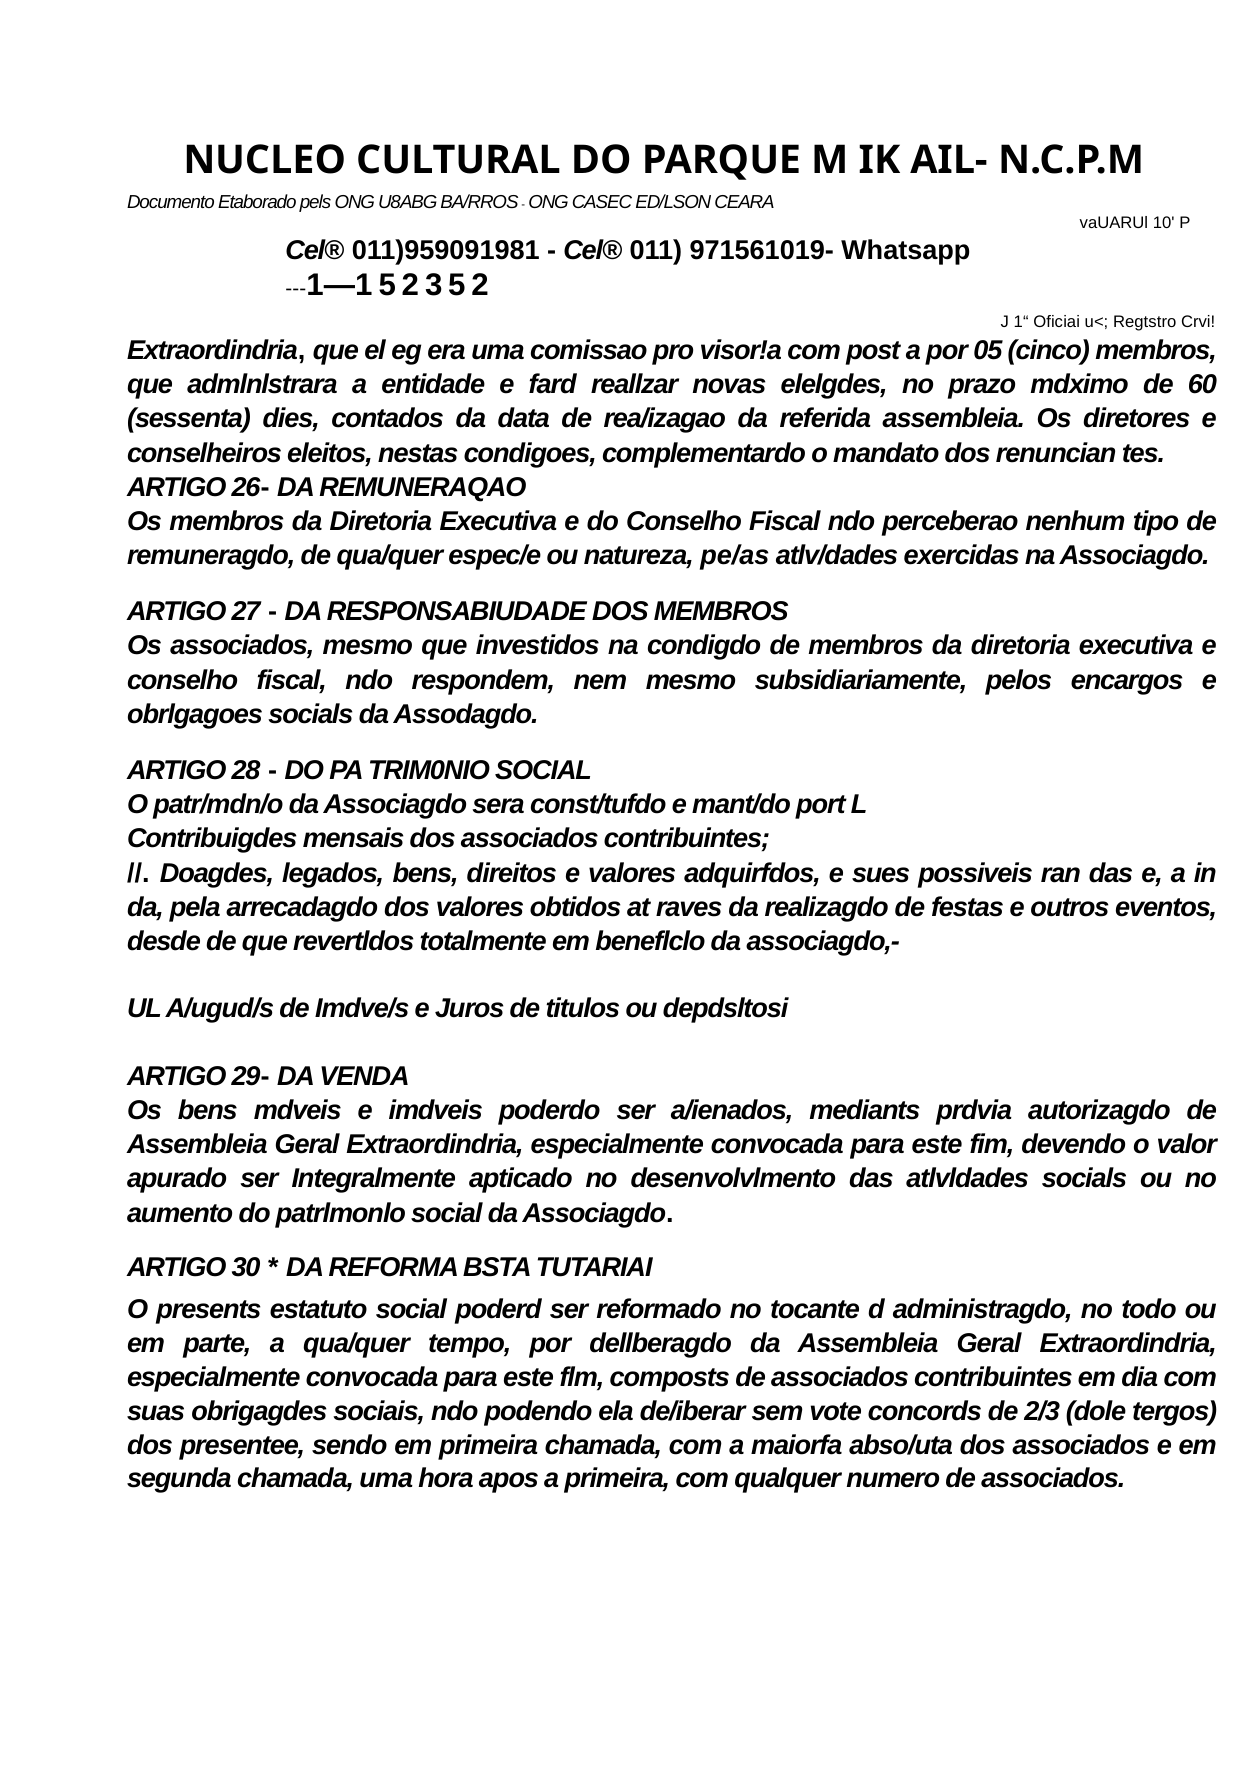

NUCLEO CULTURAL DO PARQUE M IK AIL- N.C.P.M
Documento Etaborado pels ONG U8ABG BA/RROS - ONG CASEC ED/LSON CEARA
vaUARUl 10' P
Cel® 011)959091981 - Cel® 011) 971561019- Whatsapp
---1—1 5 2 3 5 2
J 1“ Oficiai u<; Regtstro Crvi!
Extraordindria, que el eg era uma comissao pro visor!a com post a por 05 (cinco) membros, que admlnlstrara a entidade e fard reallzar novas elelgdes, no prazo mdximo de 60 (sessenta) dies, contados da data de rea/izagao da referida assembleia. Os diretores e conselheiros eleitos, nestas condigoes, complementardo o mandato dos renuncian tes.
ARTIGO 26- DA REMUNERAQAO
Os membros da Diretoria Executiva e do Conselho Fiscal ndo perceberao nenhum tipo de remuneragdo, de qua/quer espec/e ou natureza, pe/as atlv/dades exercidas na Associagdo.
ARTIGO 27 - DA RESPONSABIUDADE DOS MEMBROS
Os associados, mesmo que investidos na condigdo de membros da diretoria executiva e conselho fiscal, ndo respondem, nem mesmo subsidiariamente, pelos encargos e obrlgagoes socials da Assodagdo.
ARTIGO 28 - DO PA TRIM0NIO SOCIAL
O patr/mdn/o da Associagdo sera const/tufdo e mant/do port L Contribuigdes mensais dos associados contribuintes;
//. Doagdes, legados, bens, direitos e valores adquirfdos, e sues possiveis ran das e, a in da, pela arrecadagdo dos valores obtidos at raves da realizagdo de festas e outros eventos, desde de que revertldos totalmente em beneflclo da associagdo,-
UL A/ugud/s de Imdve/s e Juros de titulos ou depdsltosi ARTIGO 29- DA VENDA
Os bens mdveis e imdveis poderdo ser a/ienados, mediants prdvia autorizagdo de Assembleia Geral Extraordindria, especialmente convocada para este fim, devendo o valor apurado ser Integralmente apticado no desenvolvlmento das atlvldades socials ou no aumento do patrlmonlo social da Associagdo.
ARTIGO 30 * DA REFORMA BSTA TUTARIAi
O presents estatuto social poderd ser reformado no tocante d administragdo, no todo ou em parte, a qua/quer tempo, por dellberagdo da Assembleia Geral Extraordindria, especialmente convocada para este flm, composts de associados contribuintes em dia com suas obrigagdes sociais, ndo podendo ela de/iberar sem vote concords de 2/3 (dole tergos) dos presentee, sendo em primeira chamada, com a maiorfa abso/uta dos associados e em segunda chamada, uma hora apos a primeira, com qualquer numero de associados.